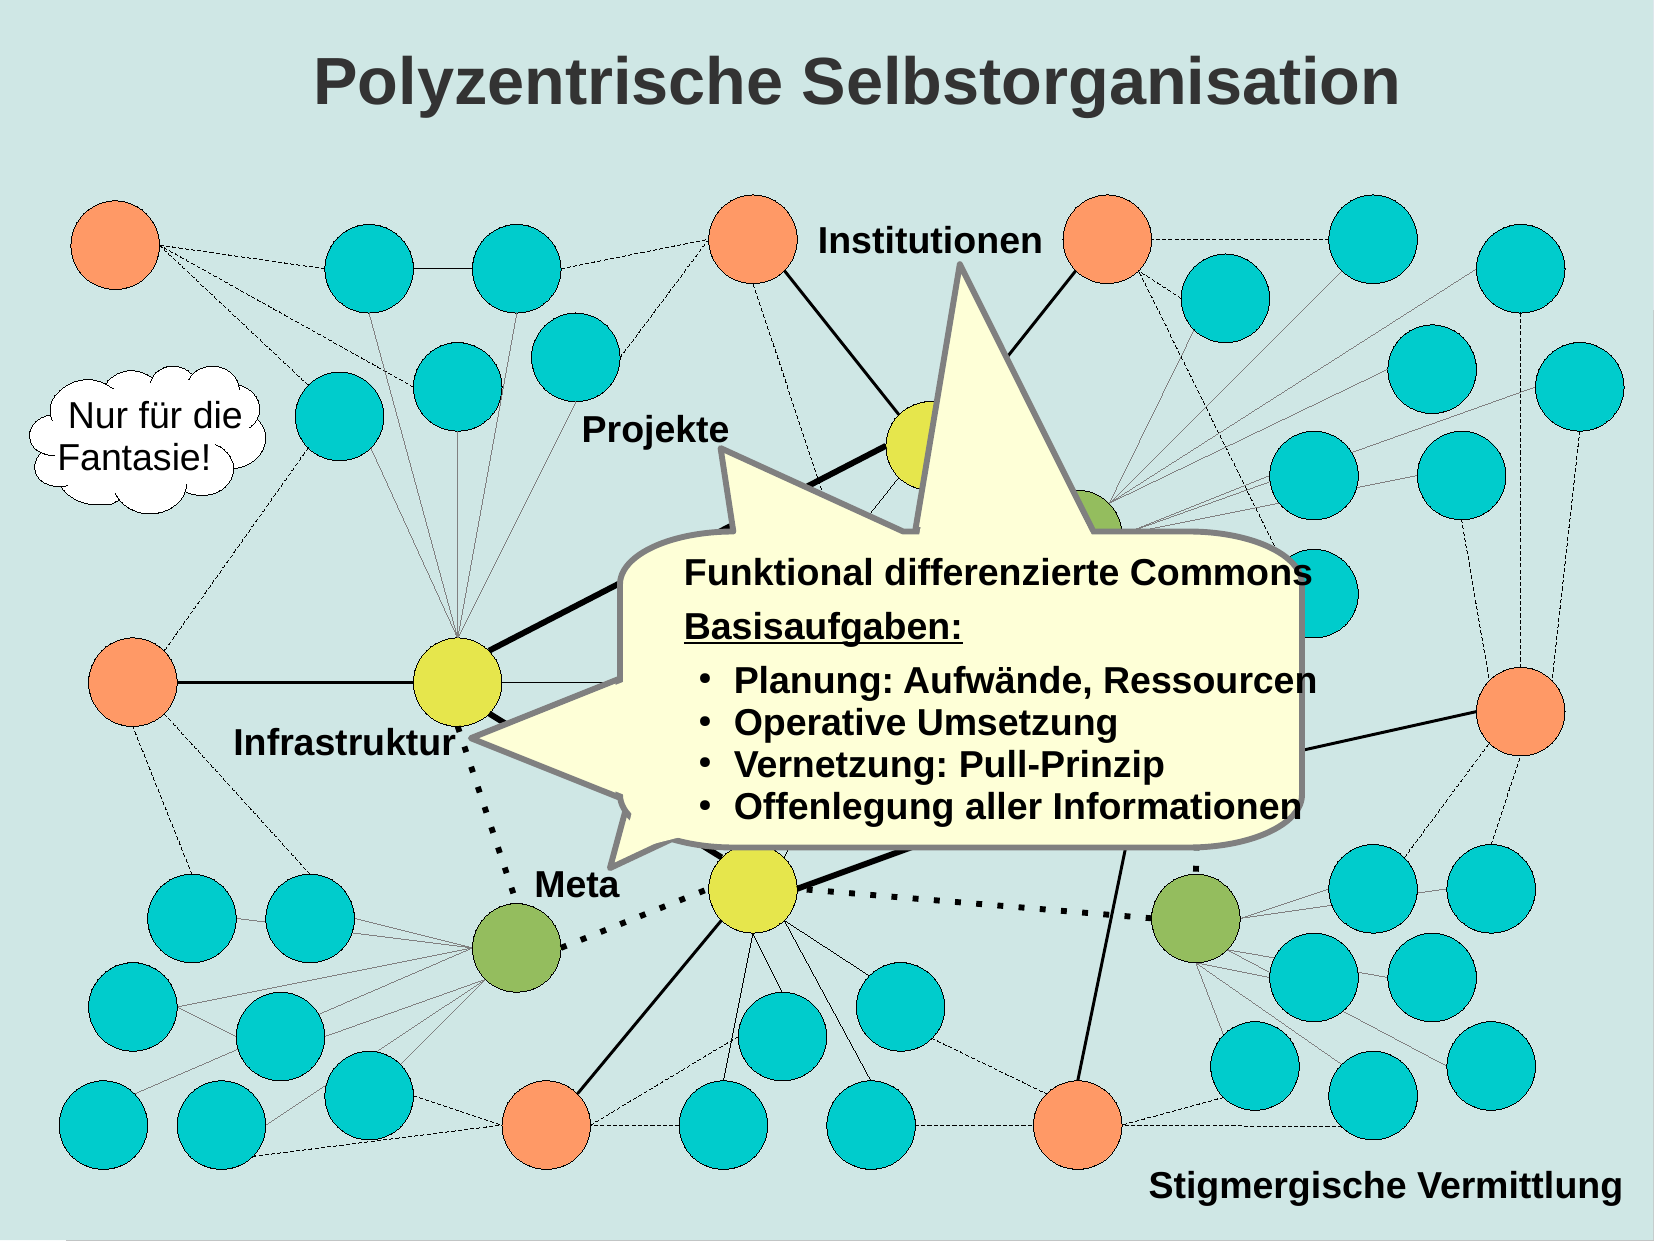

# Polyzentrische Selbstorganisation
Institutionen
 Nur für die
Fantasie!
Projekte
 Funktional differenzierte Commons
 Basisaufgaben:
Planung: Aufwände, Ressourcen
Operative Umsetzung
Vernetzung: Pull-Prinzip
Offenlegung aller Informationen
Infrastruktur
Meta
Stigmergische Vermittlung